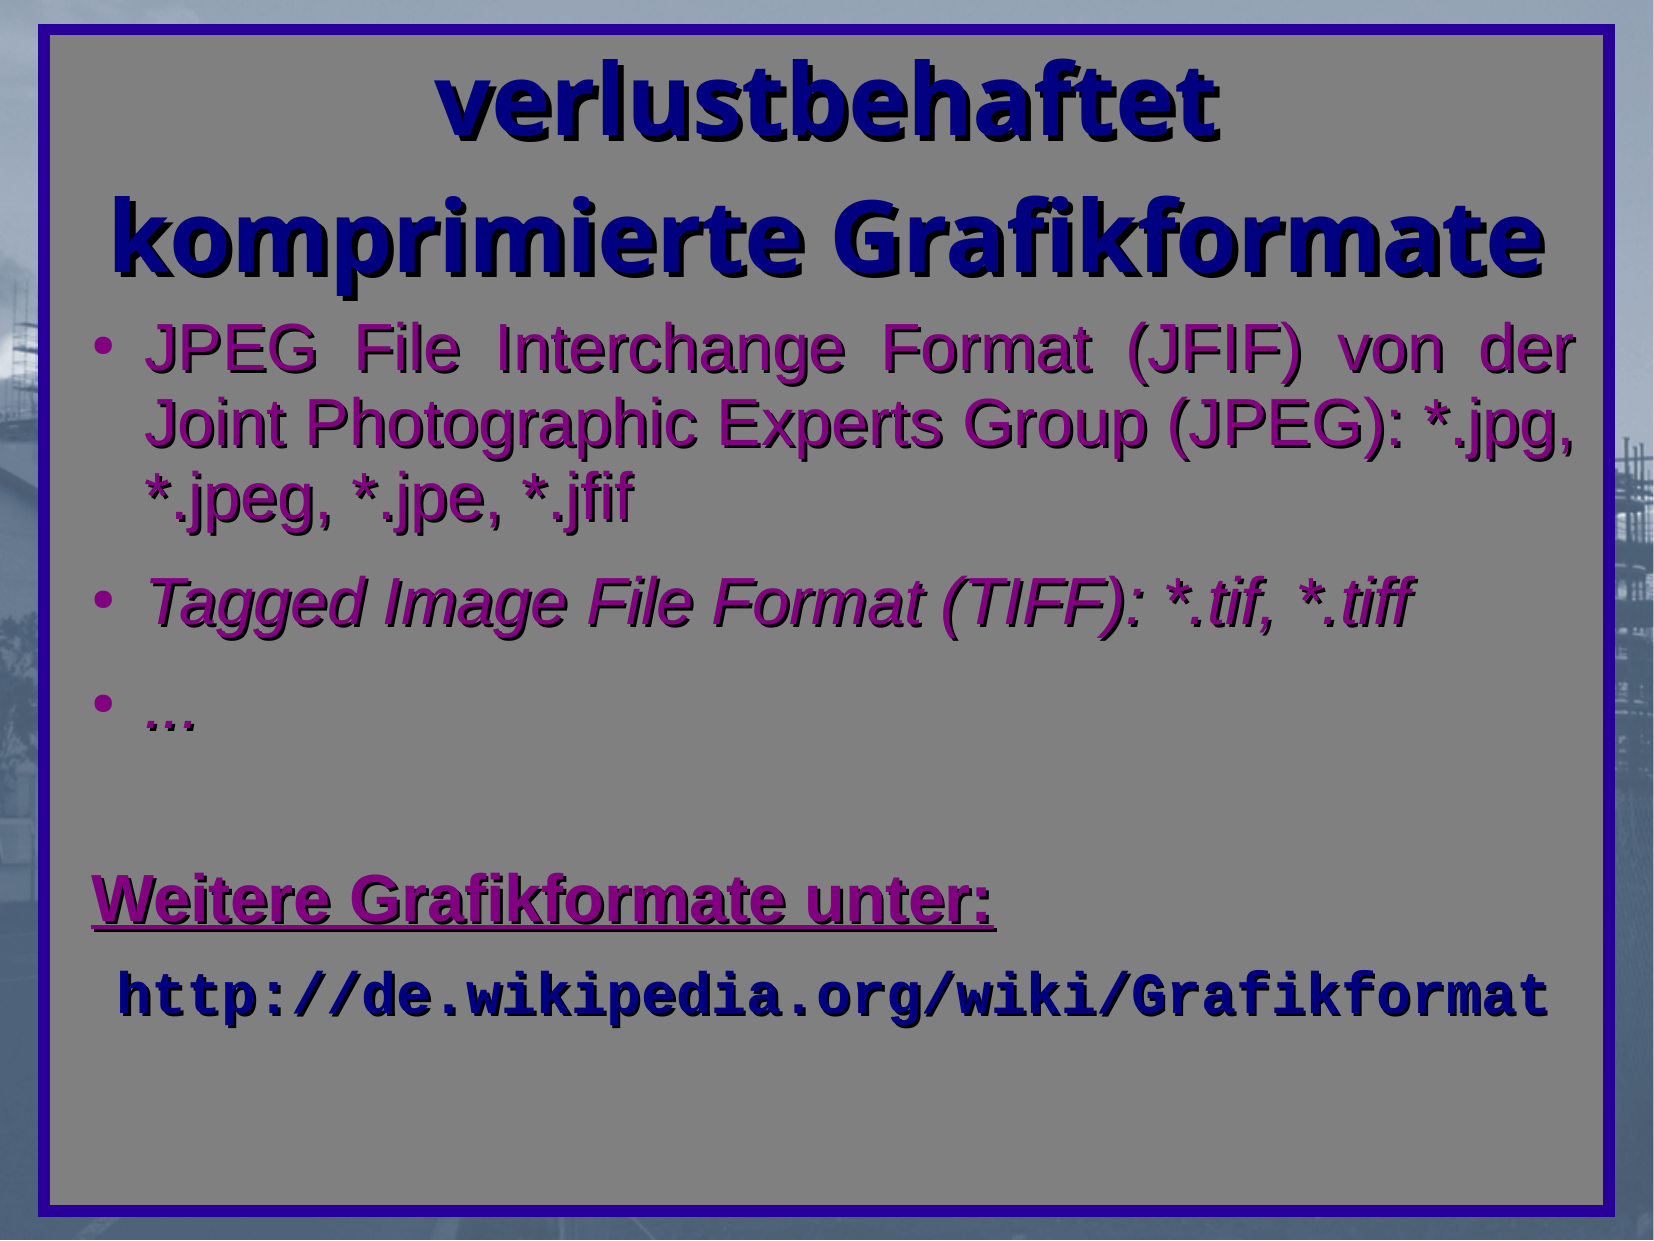

# verlustbehaftet komprimierte Grafikformate
JPEG File Interchange Format (JFIF) von der Joint Photographic Experts Group (JPEG): *.jpg, *.jpeg, *.jpe, *.jfif
Tagged Image File Format (TIFF): *.tif, *.tiff
...
Weitere Grafikformate unter:
http://de.wikipedia.org/wiki/Grafikformat